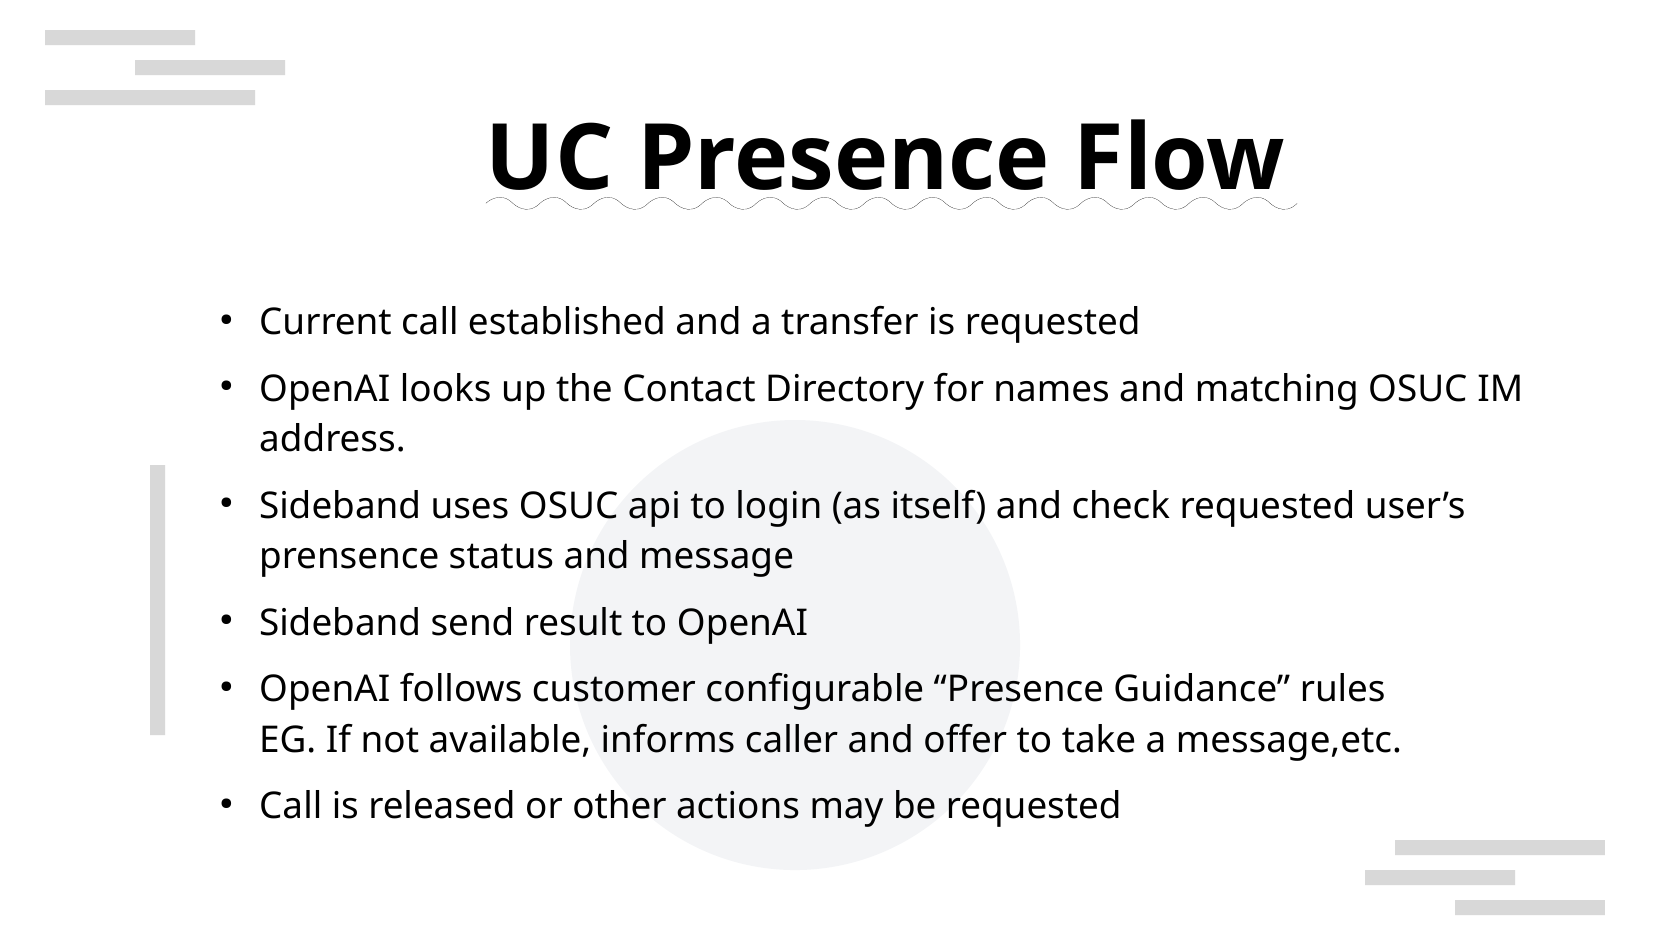

# UC Presence Flow
Current call established and a transfer is requested
OpenAI looks up the Contact Directory for names and matching OSUC IM address.
Sideband uses OSUC api to login (as itself) and check requested user’s prensence status and message
Sideband send result to OpenAI
OpenAI follows customer configurable “Presence Guidance” rules
EG. If not available, informs caller and offer to take a message,etc.
Call is released or other actions may be requested